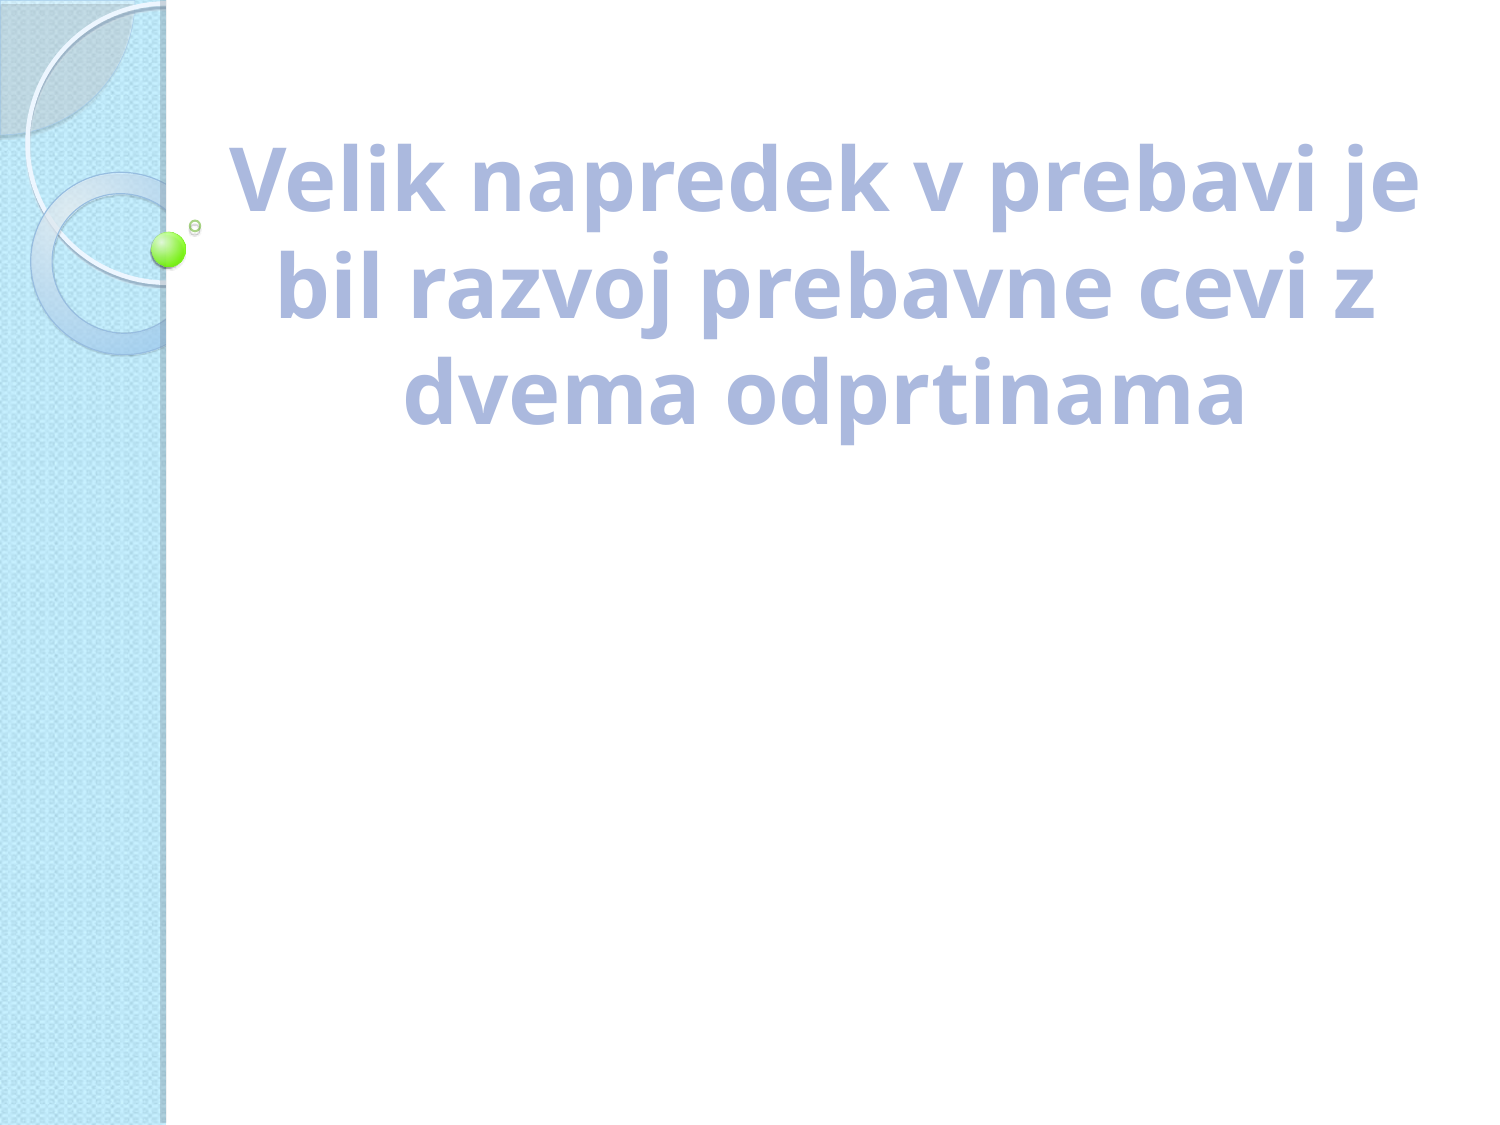

# Velik napredek v prebavi je bil razvoj prebavne cevi z dvema odprtinama